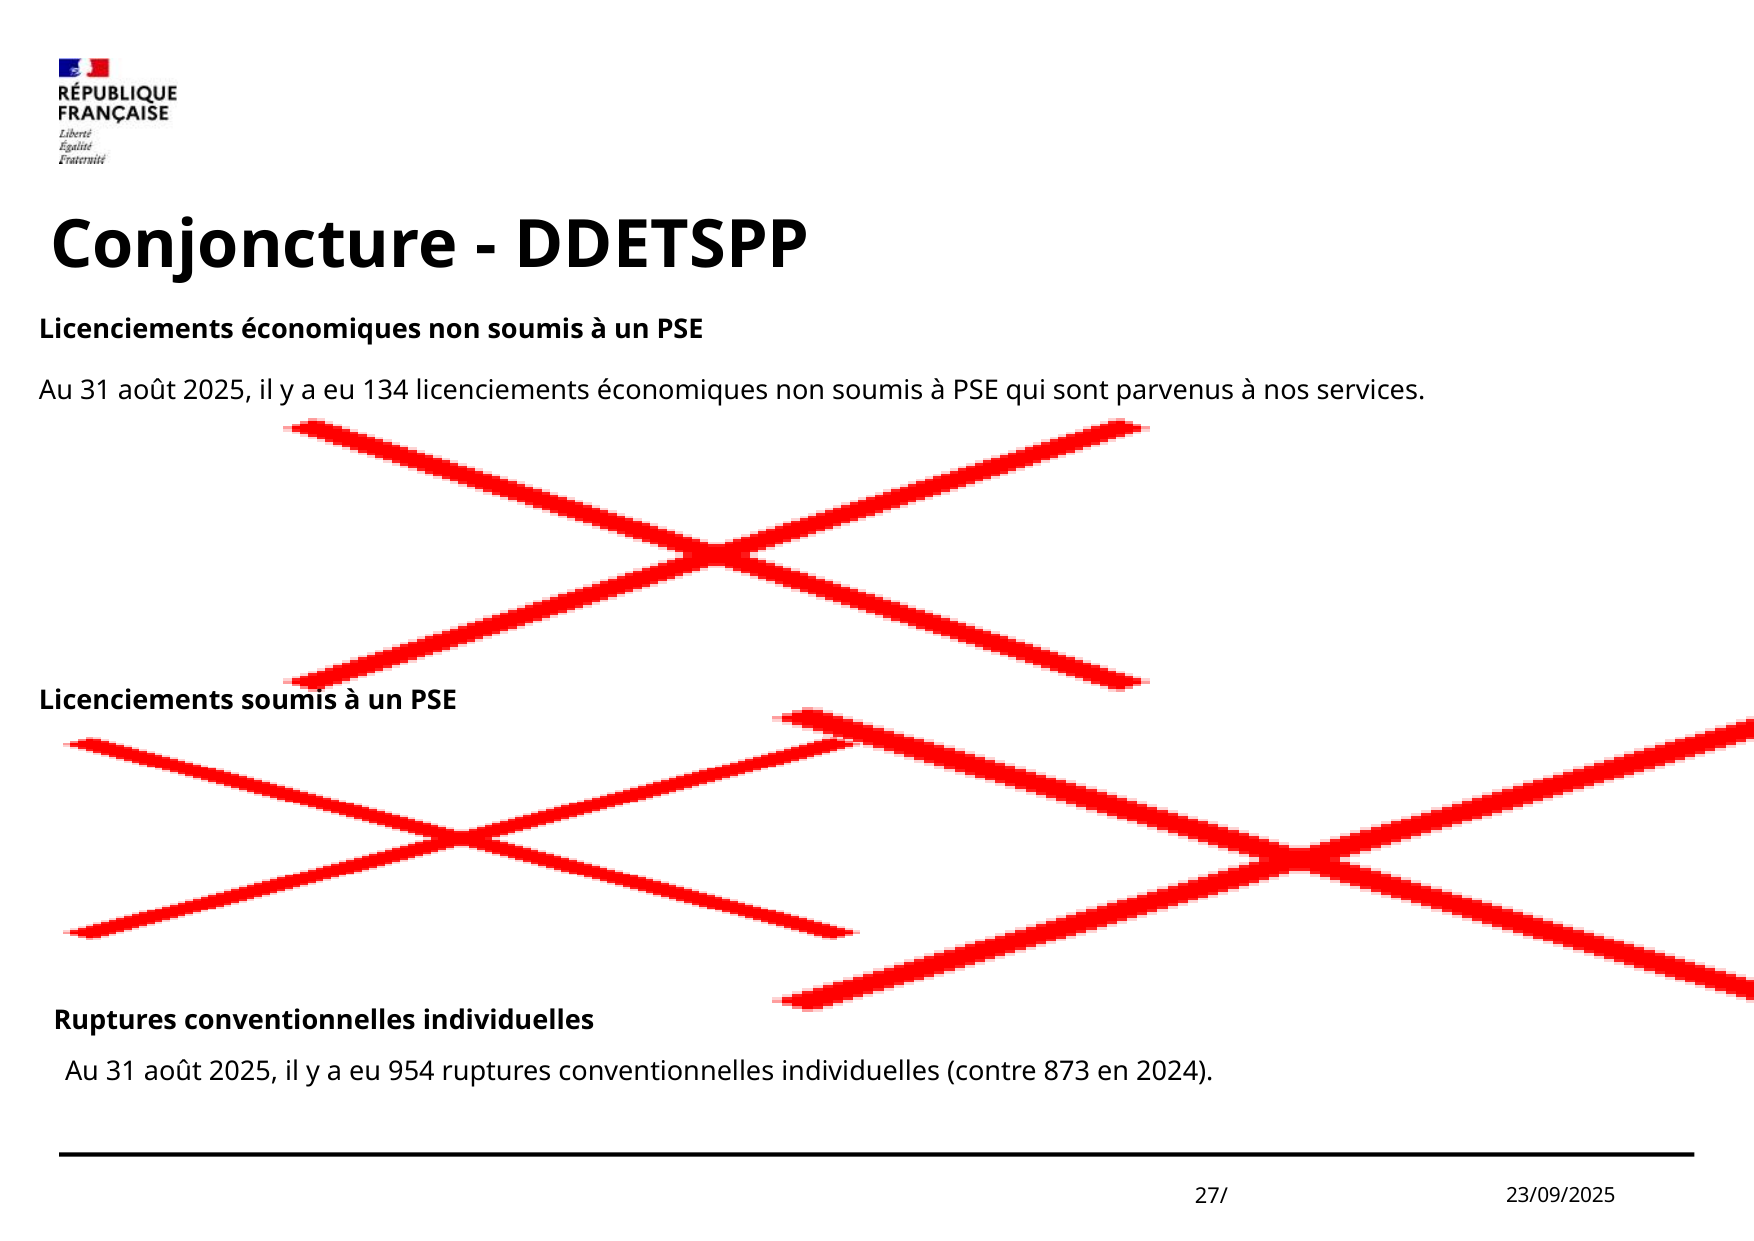

# Conjoncture - DDETSPP
Licenciements économiques non soumis à un PSE
Au 31 août 2025, il y a eu 134 licenciements économiques non soumis à PSE qui sont parvenus à nos services.
Licenciements soumis à un PSE
Ruptures conventionnelles individuelles
Au 31 août 2025, il y a eu 954 ruptures conventionnelles individuelles (contre 873 en 2024).